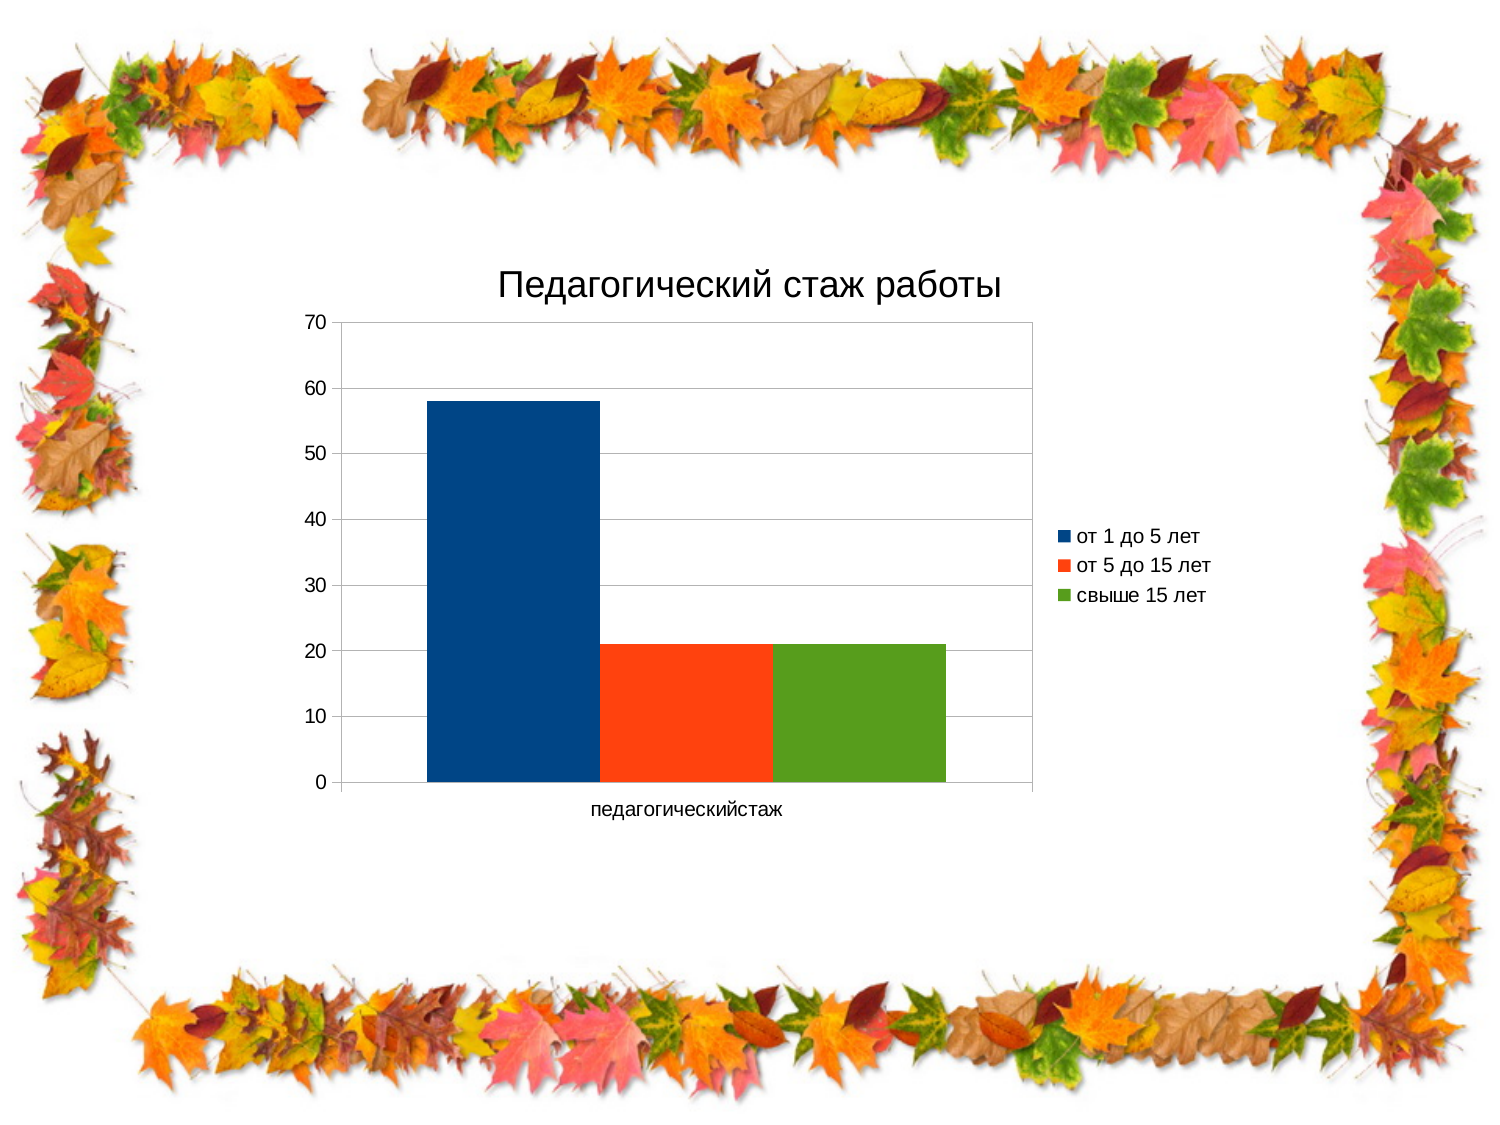

Педагогический стаж работы
#
### Chart
| Category | от 1 до 5 лет | от 5 до 15 лет | свыше 15 лет |
|---|---|---|---|
| педагогическийстаж | 58.0 | 21.0 | 21.0 |